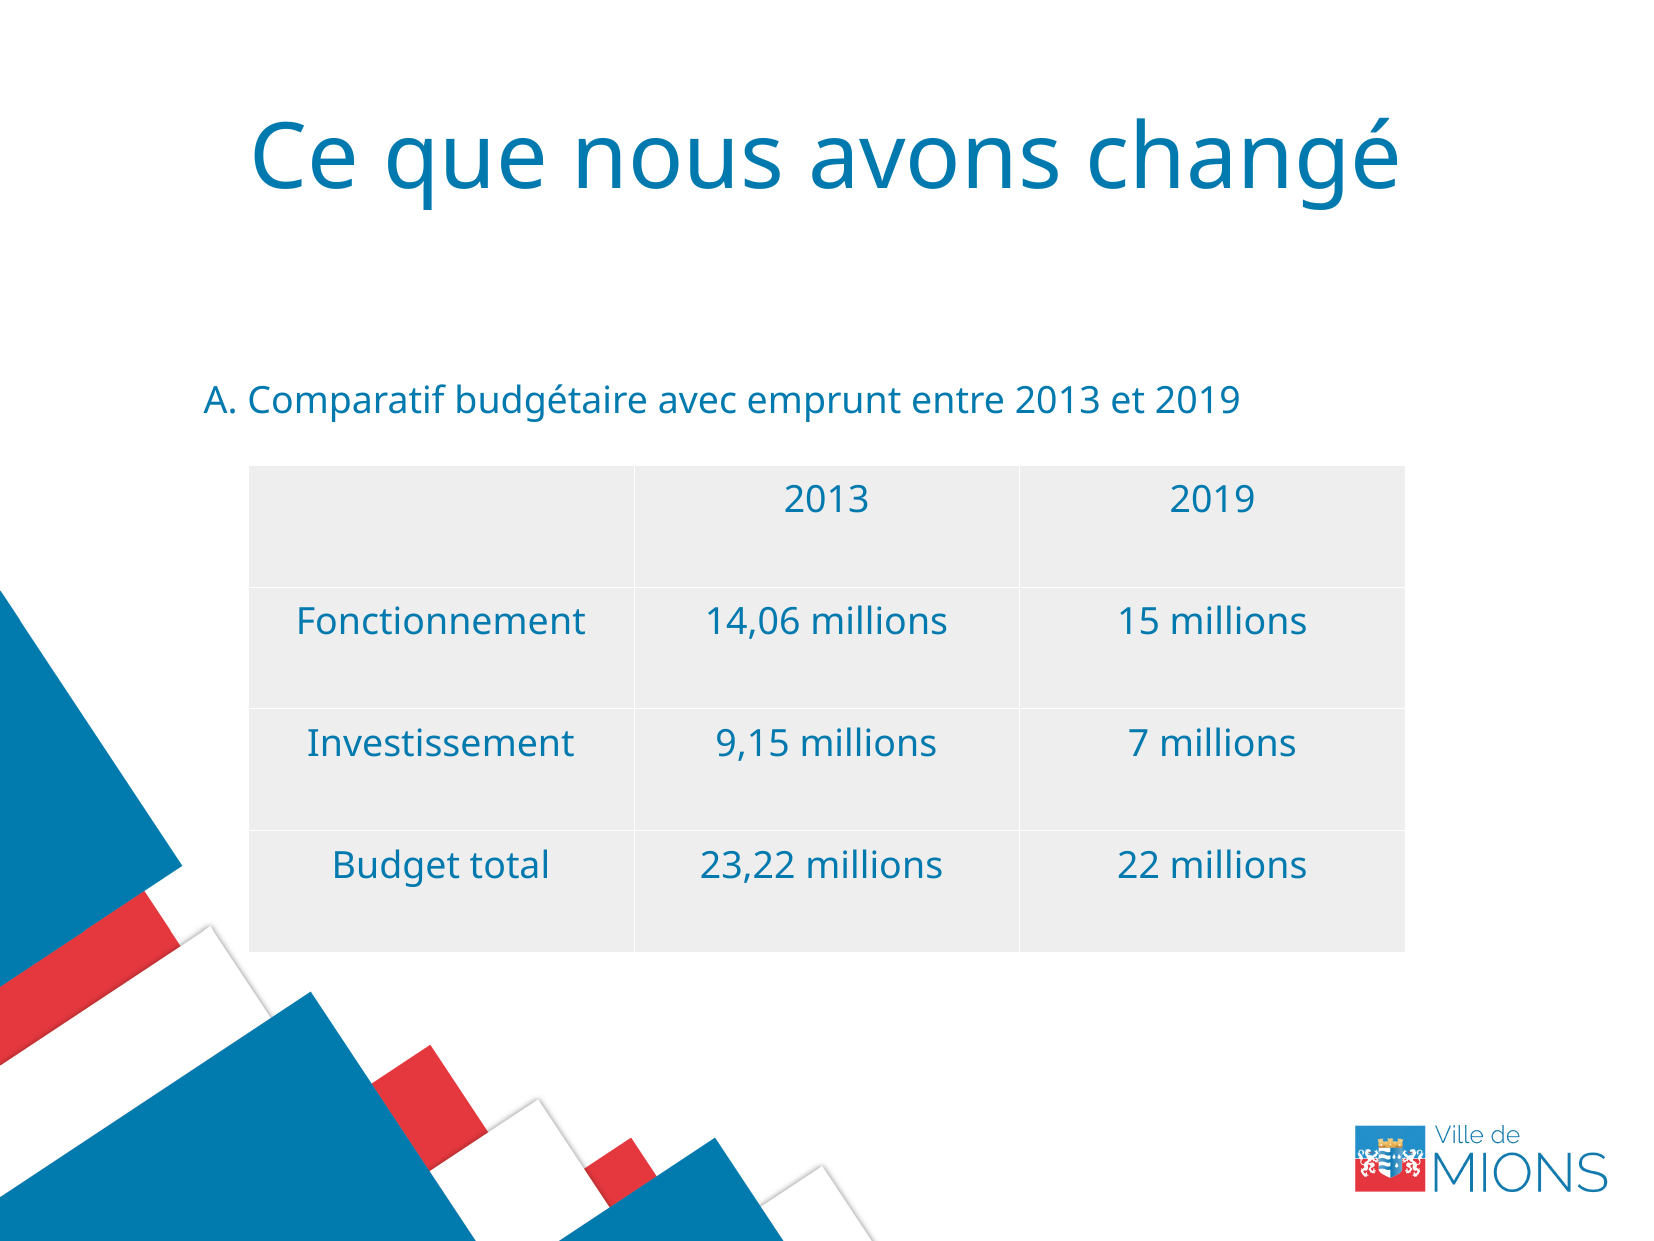

# Ce que nous avons changé
A. Comparatif budgétaire avec emprunt entre 2013 et 2019
| | 2013 | 2019 |
| --- | --- | --- |
| Fonctionnement | 14,06 millions | 15 millions |
| Investissement | 9,15 millions | 7 millions |
| Budget total | 23,22 millions | 22 millions |